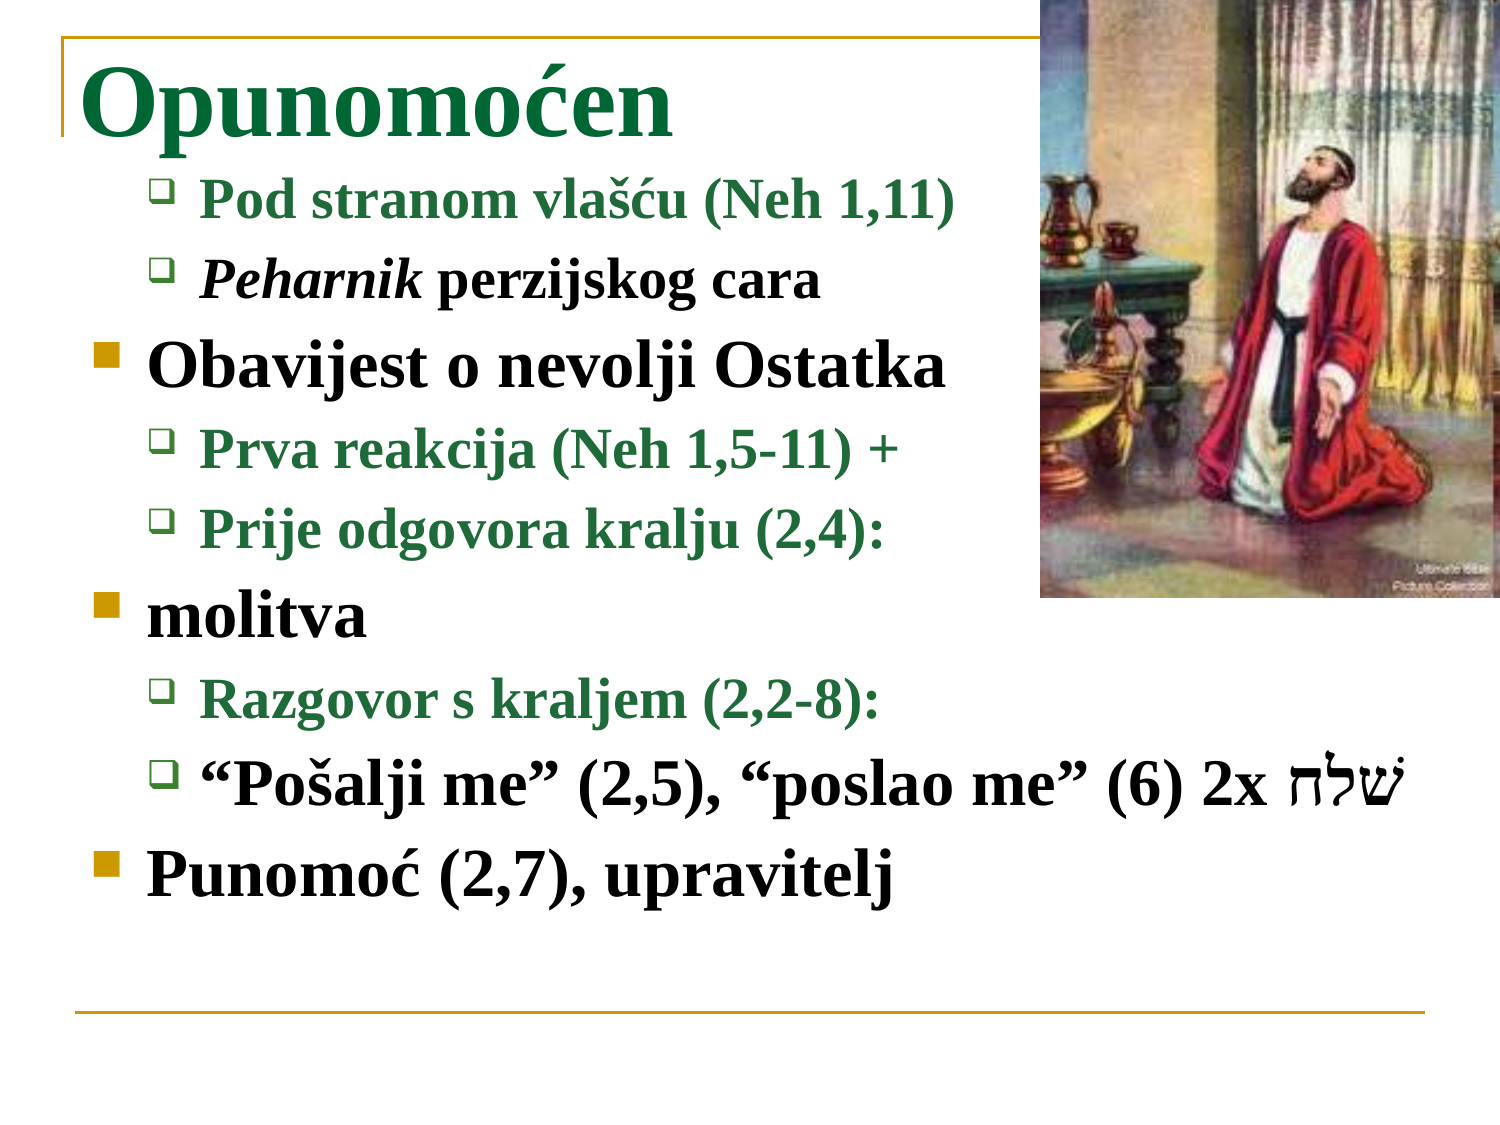

# Opunomoćen
Pod stranom vlašću (Neh 1,11)
Peharnik perzijskog cara
Obavijest o nevolji Ostatka
Prva reakcija (Neh 1,5-11) +
Prije odgovora kralju (2,4):
molitva
Razgovor s kraljem (2,2-8):
“Pošalji me” (2,5), “poslao me” (6) 2x שׁלח
Punomoć (2,7), upravitelj